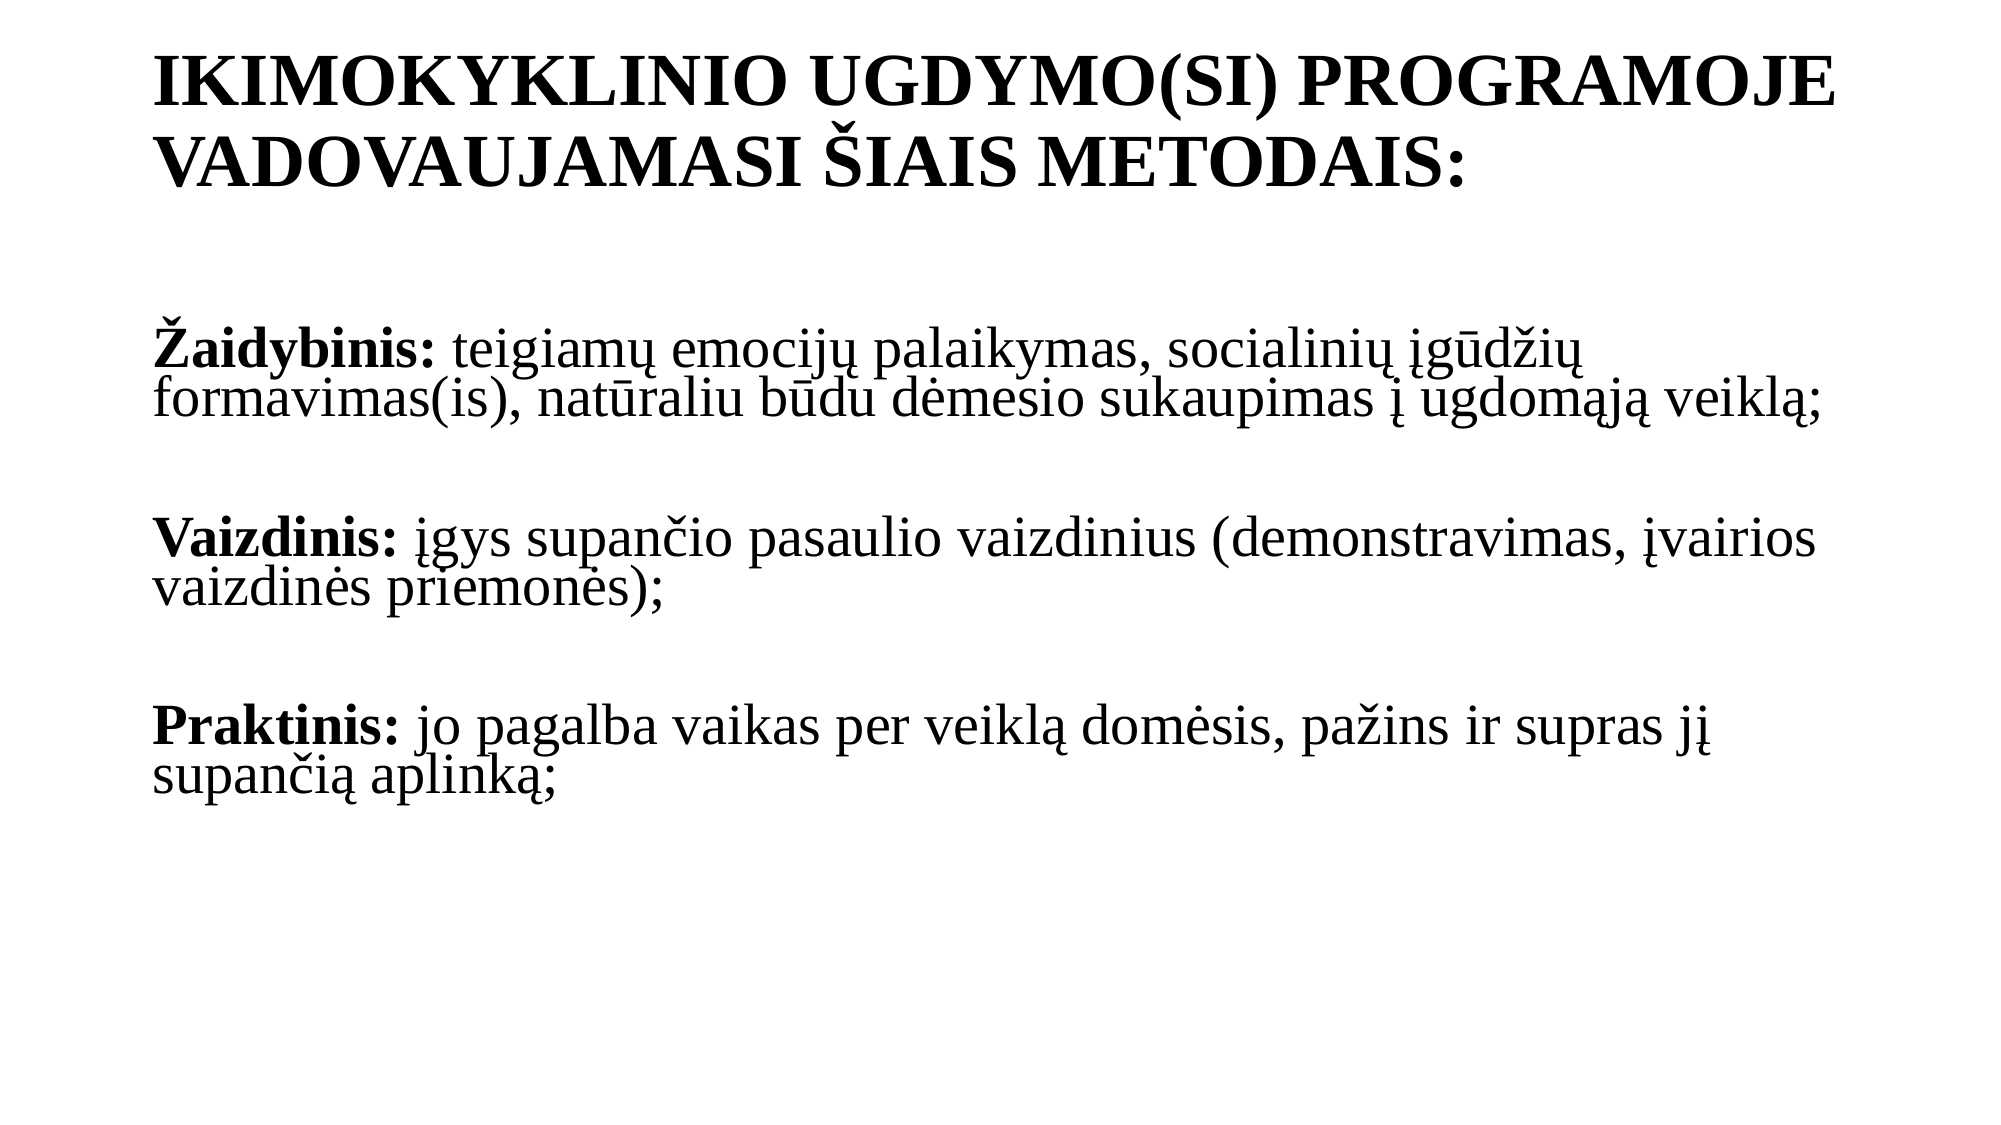

# IKIMOKYKLINIO UGDYMO(SI) PROGRAMOJE VADOVAUJAMASI ŠIAIS METODAIS:
Žaidybinis: teigiamų emocijų palaikymas, socialinių įgūdžių formavimas(is), natūraliu būdu dėmesio sukaupimas į ugdomąją veiklą;
Vaizdinis: įgys supančio pasaulio vaizdinius (demonstravimas, įvairios vaizdinės priemonės);
Praktinis: jo pagalba vaikas per veiklą domėsis, pažins ir supras jį supančią aplinką;